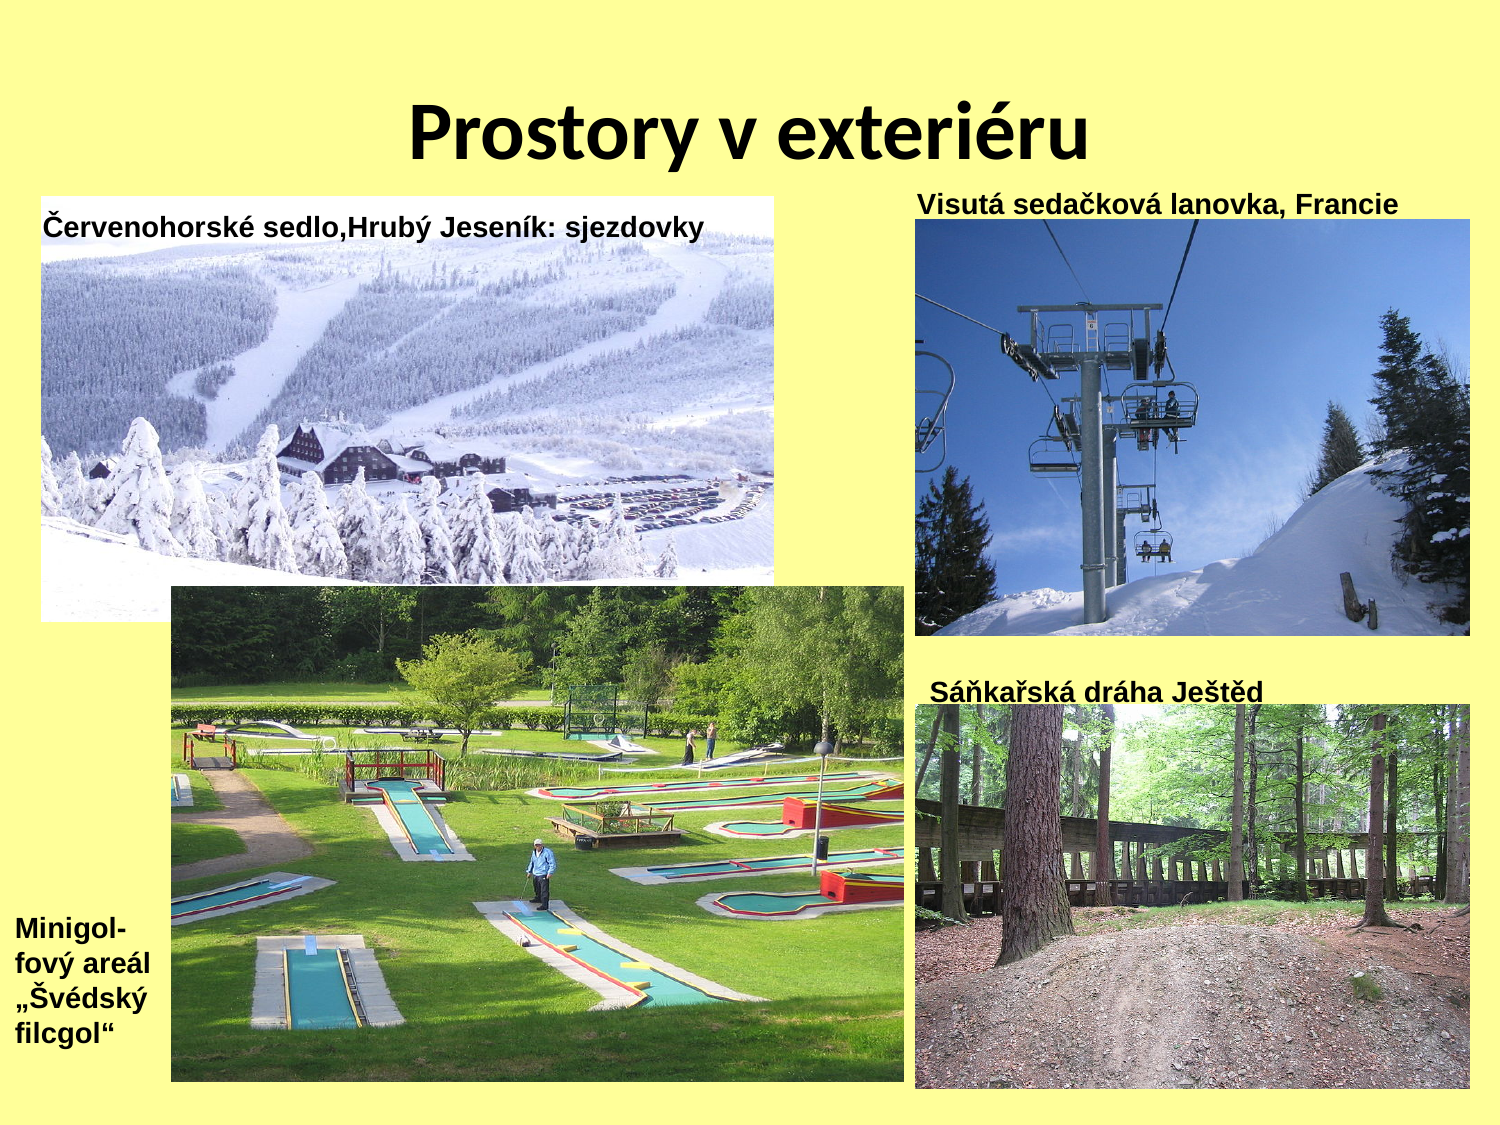

# Prostory v exteriéru
Visutá sedačková lanovka, Francie
Červenohorské sedlo,Hrubý Jeseník: sjezdovky
Sáňkařská dráha Ještěd
Minigol-
fový areál „Švédský filcgol“